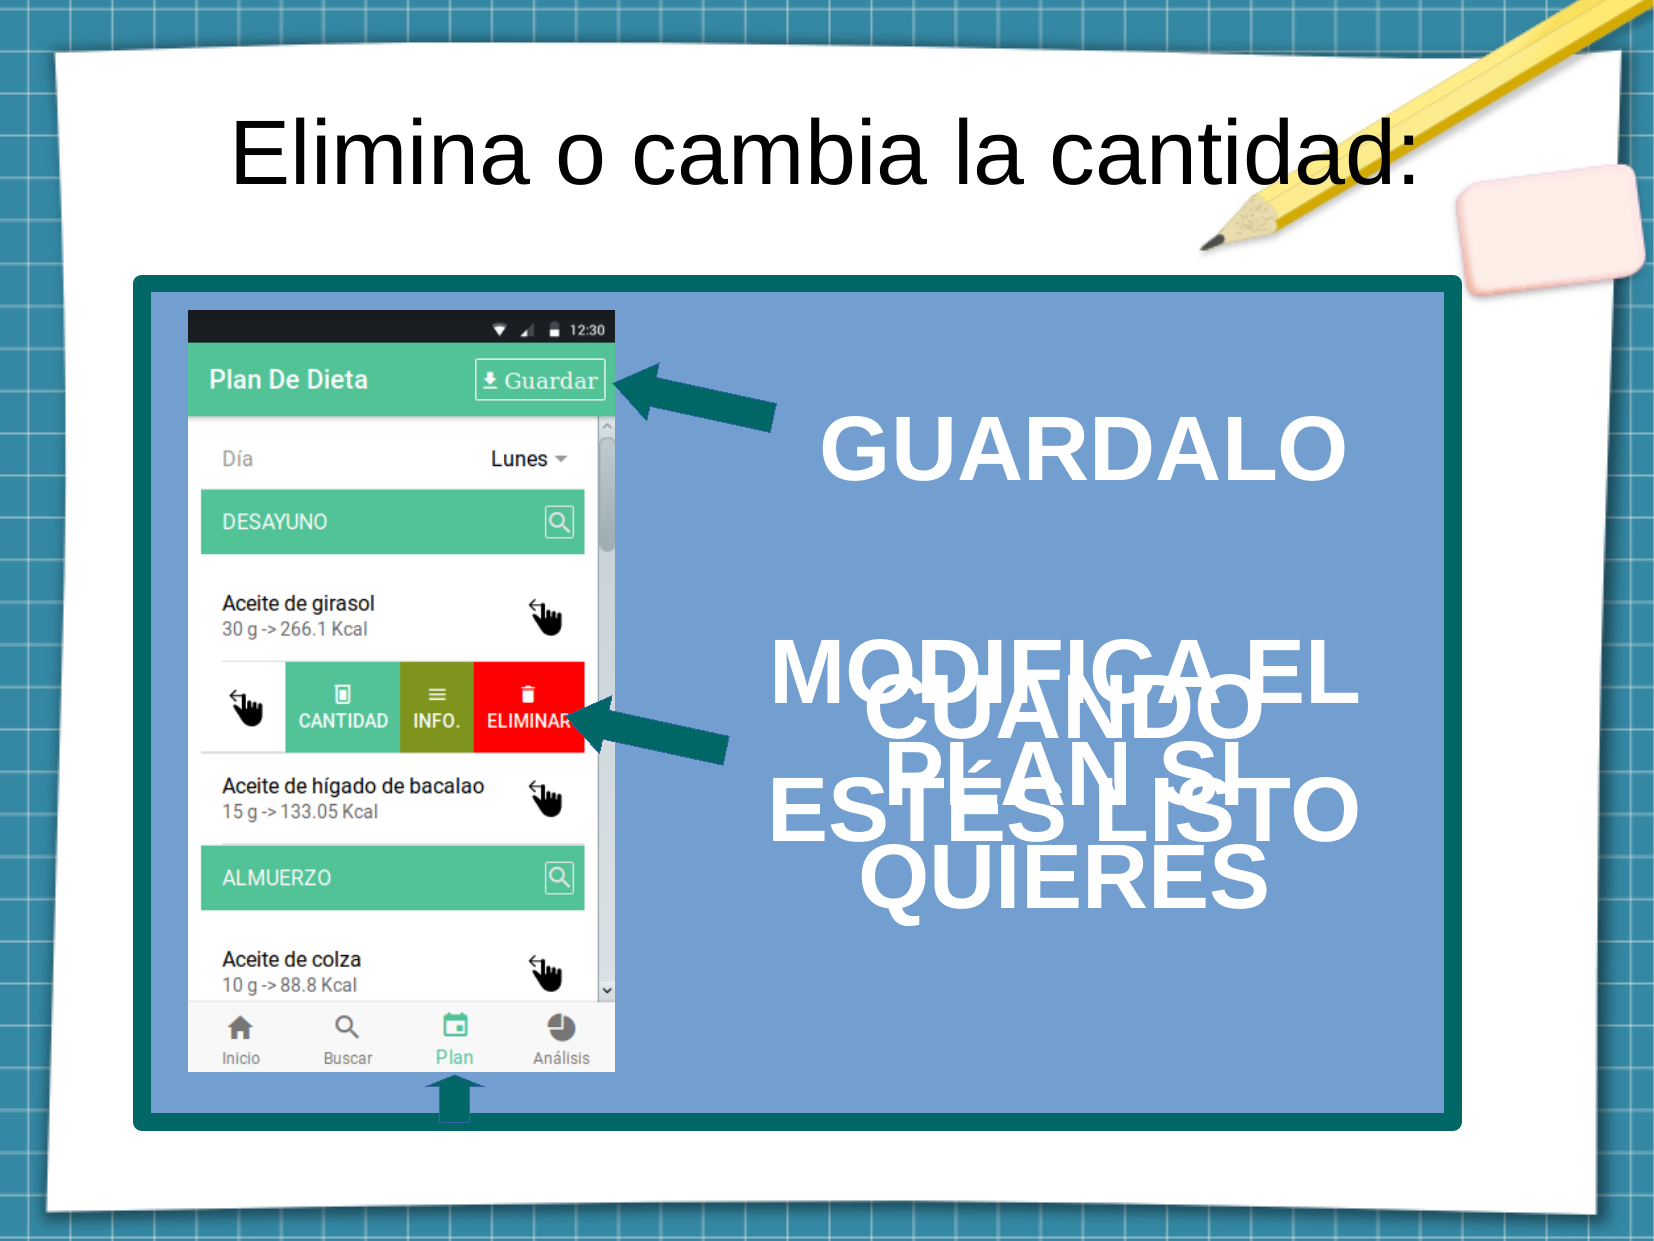

# Elimina o cambia la cantidad:
GUARDALO
MODIFICA EL PLAN SI QUIERES
CUANDO ESTÉS LISTO